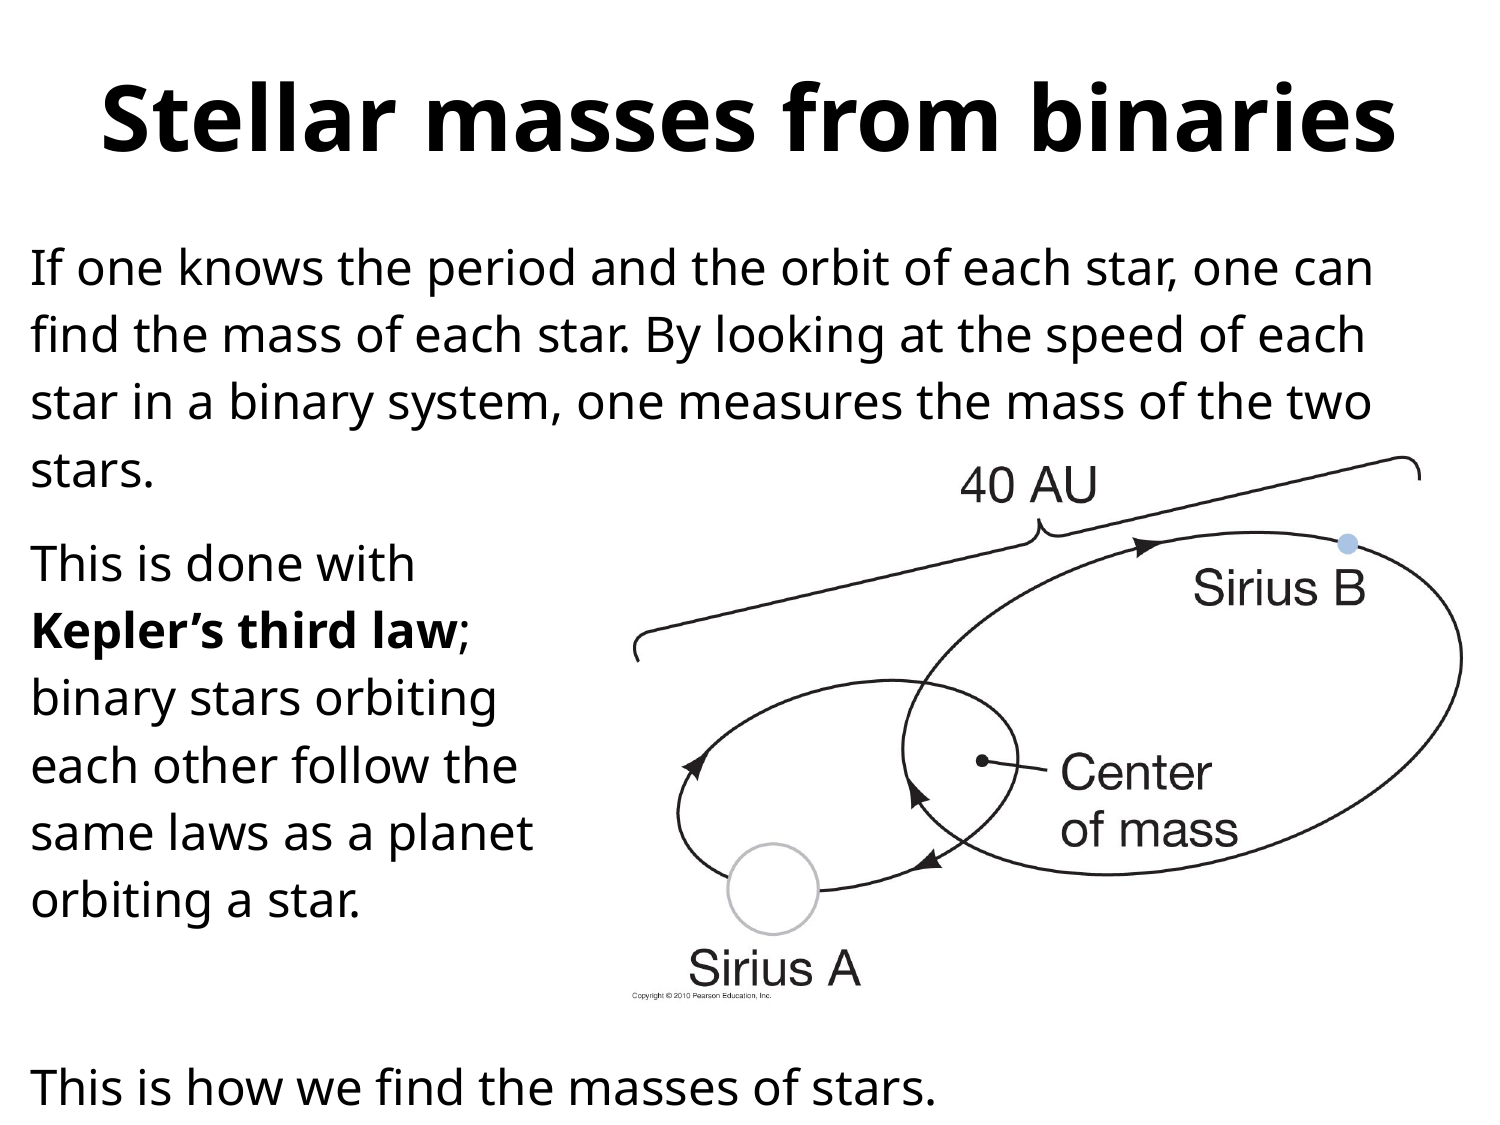

# Stellar masses from binaries
If one knows the period and the orbit of each star, one can find the mass of each star. By looking at the speed of each star in a binary system, one measures the mass of the two stars.
This is done with
Kepler’s third law;
binary stars orbiting
each other follow the
same laws as a planet
orbiting a star.
This is how we find the masses of stars.